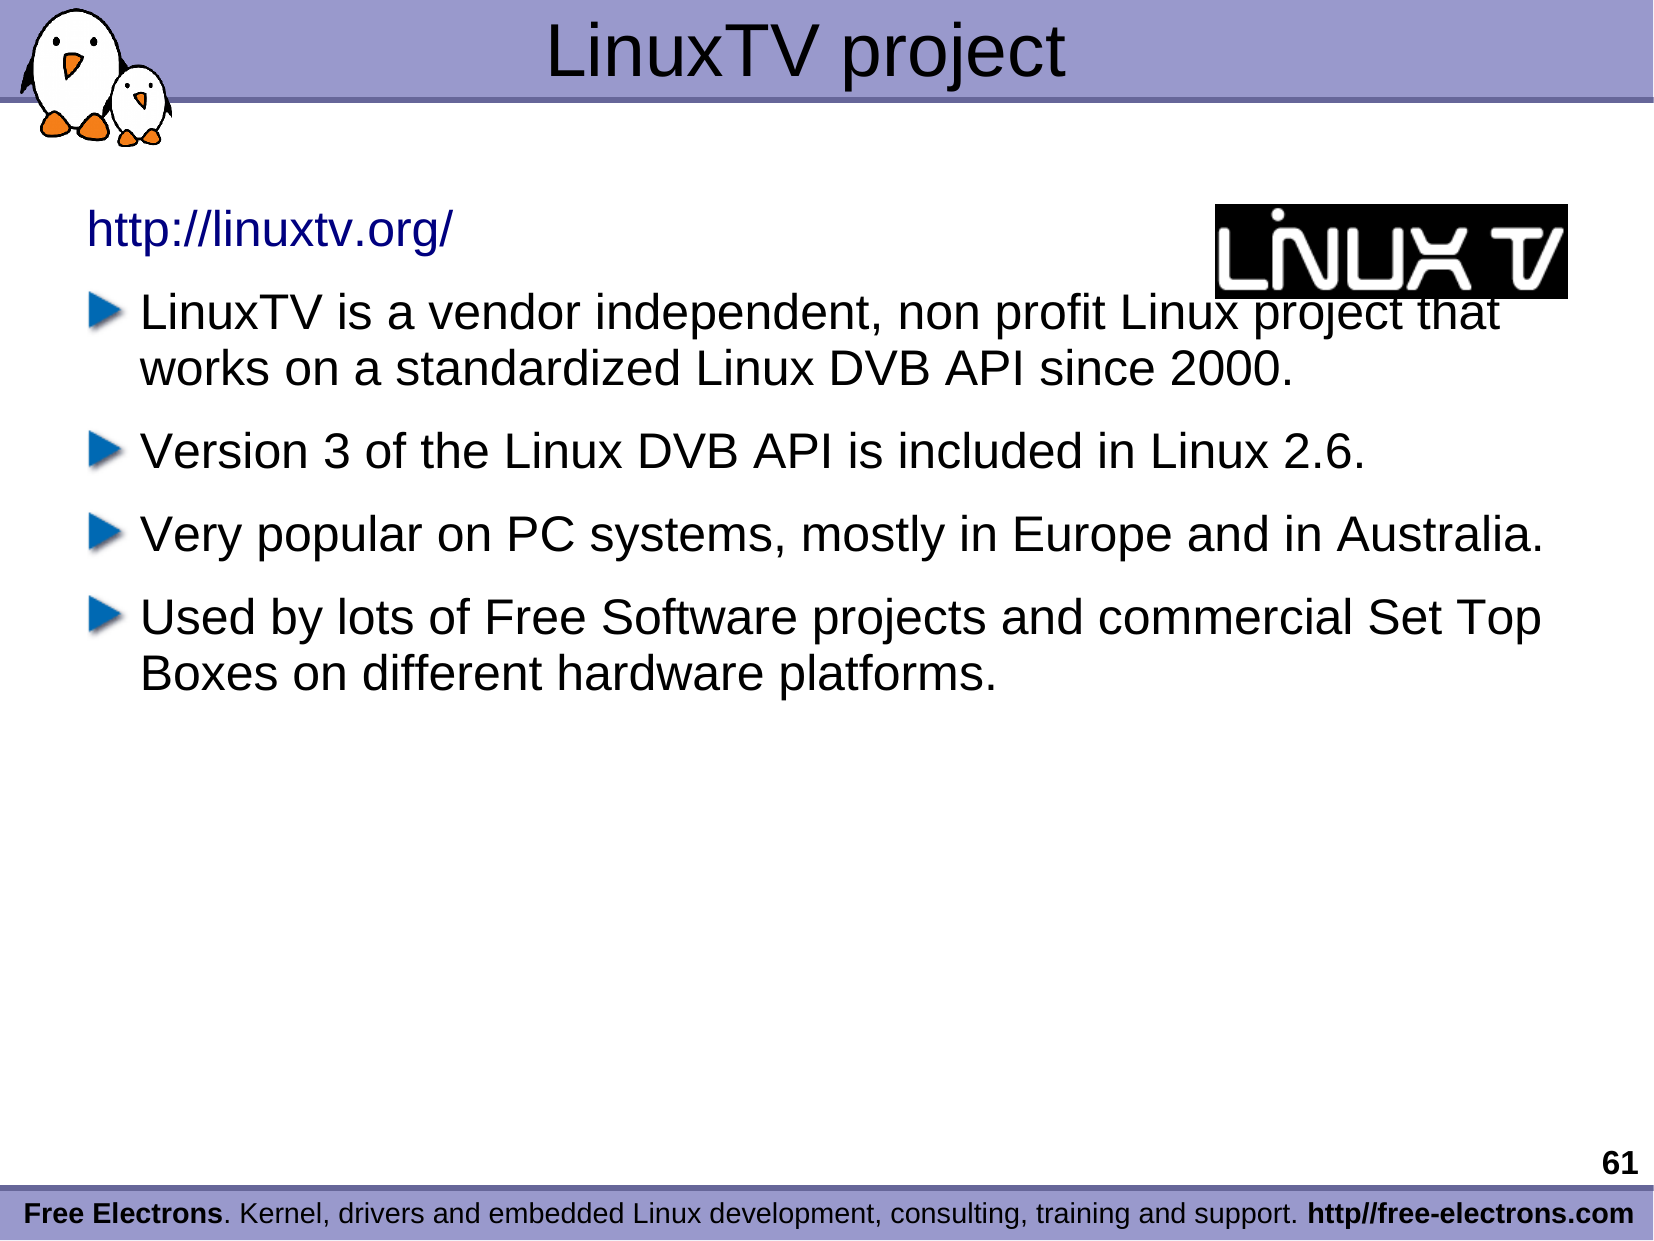

# LinuxTV project
http://linuxtv.org/
LinuxTV is a vendor independent, non profit Linux project that works on a standardized Linux DVB API since 2000.
Version 3 of the Linux DVB API is included in Linux 2.6.
Very popular on PC systems, mostly in Europe and in Australia.
Used by lots of Free Software projects and commercial Set Top Boxes on different hardware platforms.